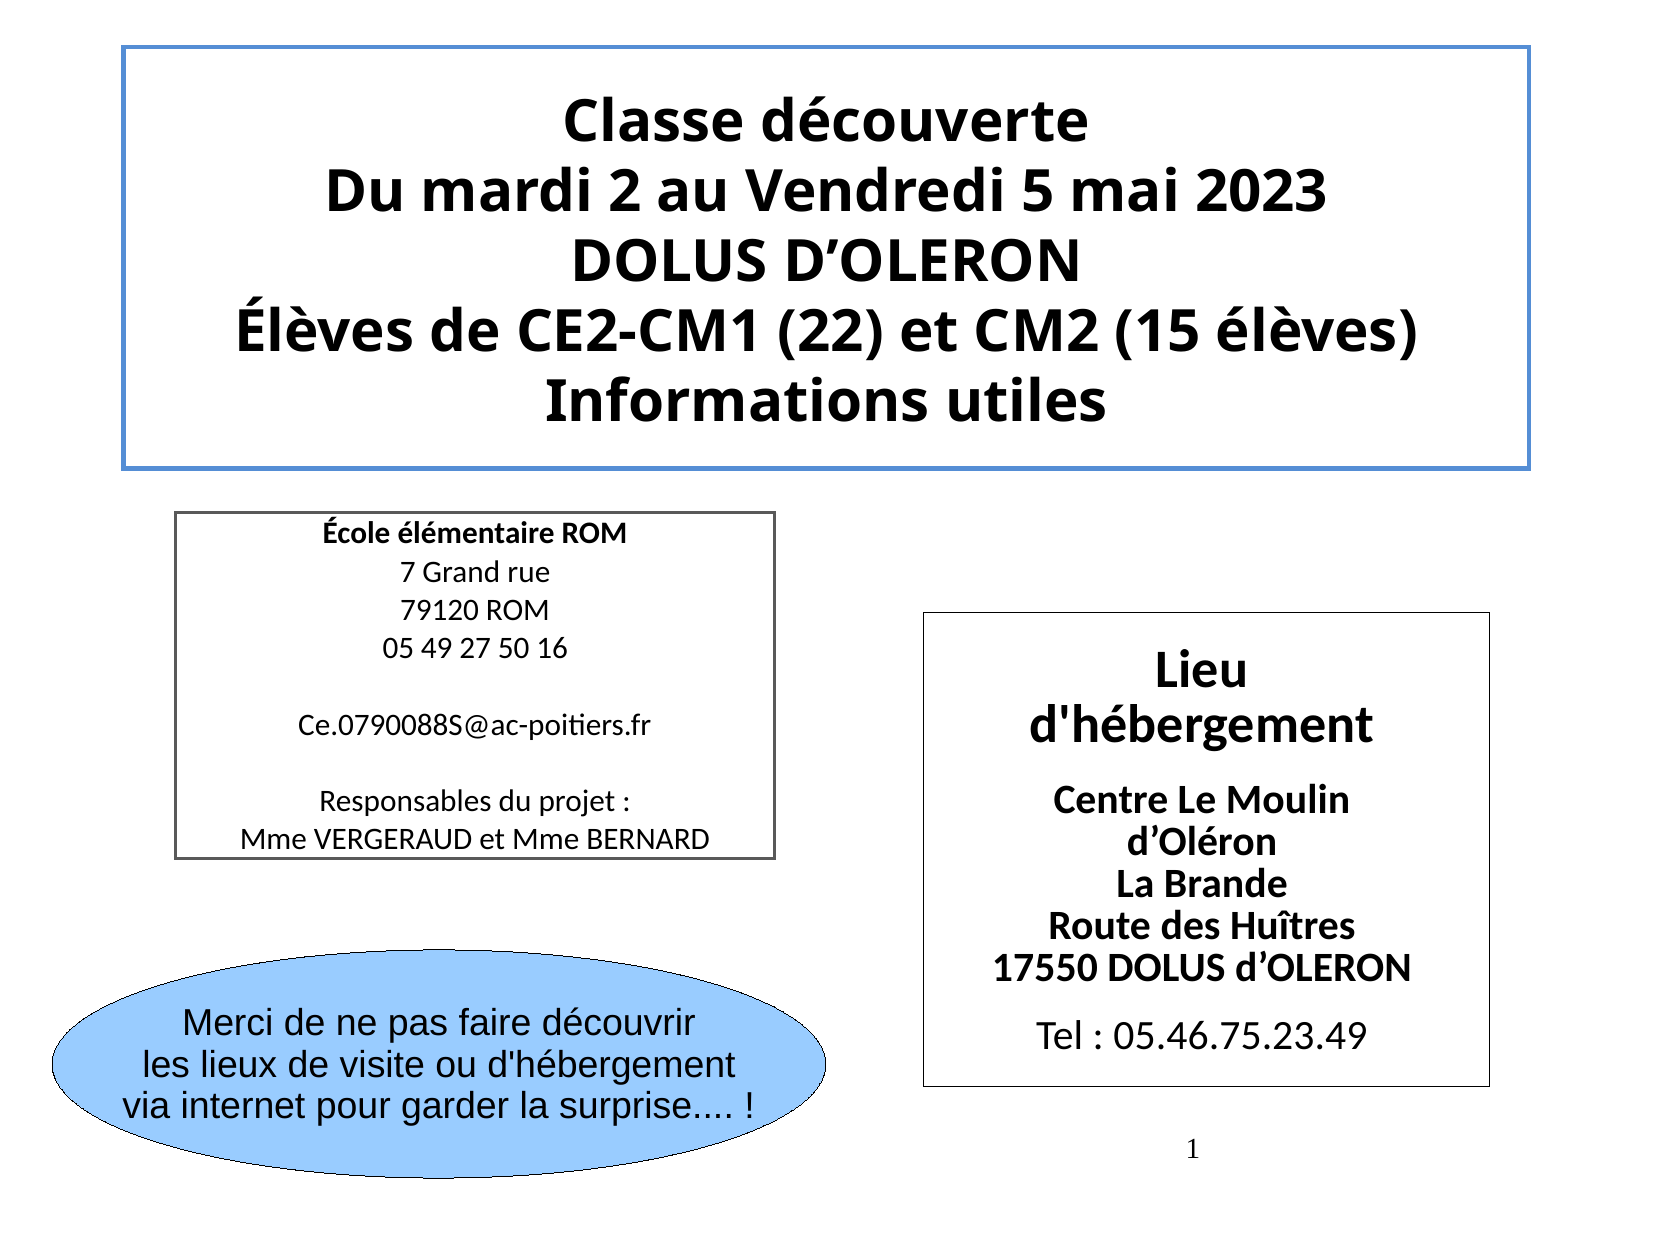

# Classe découverte Du mardi 2 au Vendredi 5 mai 2023 DOLUS D’OLERON Élèves de CE2-CM1 (22) et CM2 (15 élèves) Informations utiles
École élémentaire ROM
7 Grand rue
79120 ROM
05 49 27 50 16
Ce.0790088S@ac-poitiers.fr
Responsables du projet :
Mme VERGERAUD et Mme BERNARD
Lieu d'hébergement
Centre Le Moulin d’Oléron
La Brande
Route des Huîtres
17550 DOLUS d’OLERON
Tel : 05.46.75.23.49
Merci de ne pas faire découvrir
les lieux de visite ou d'hébergement
via internet pour garder la surprise.... !